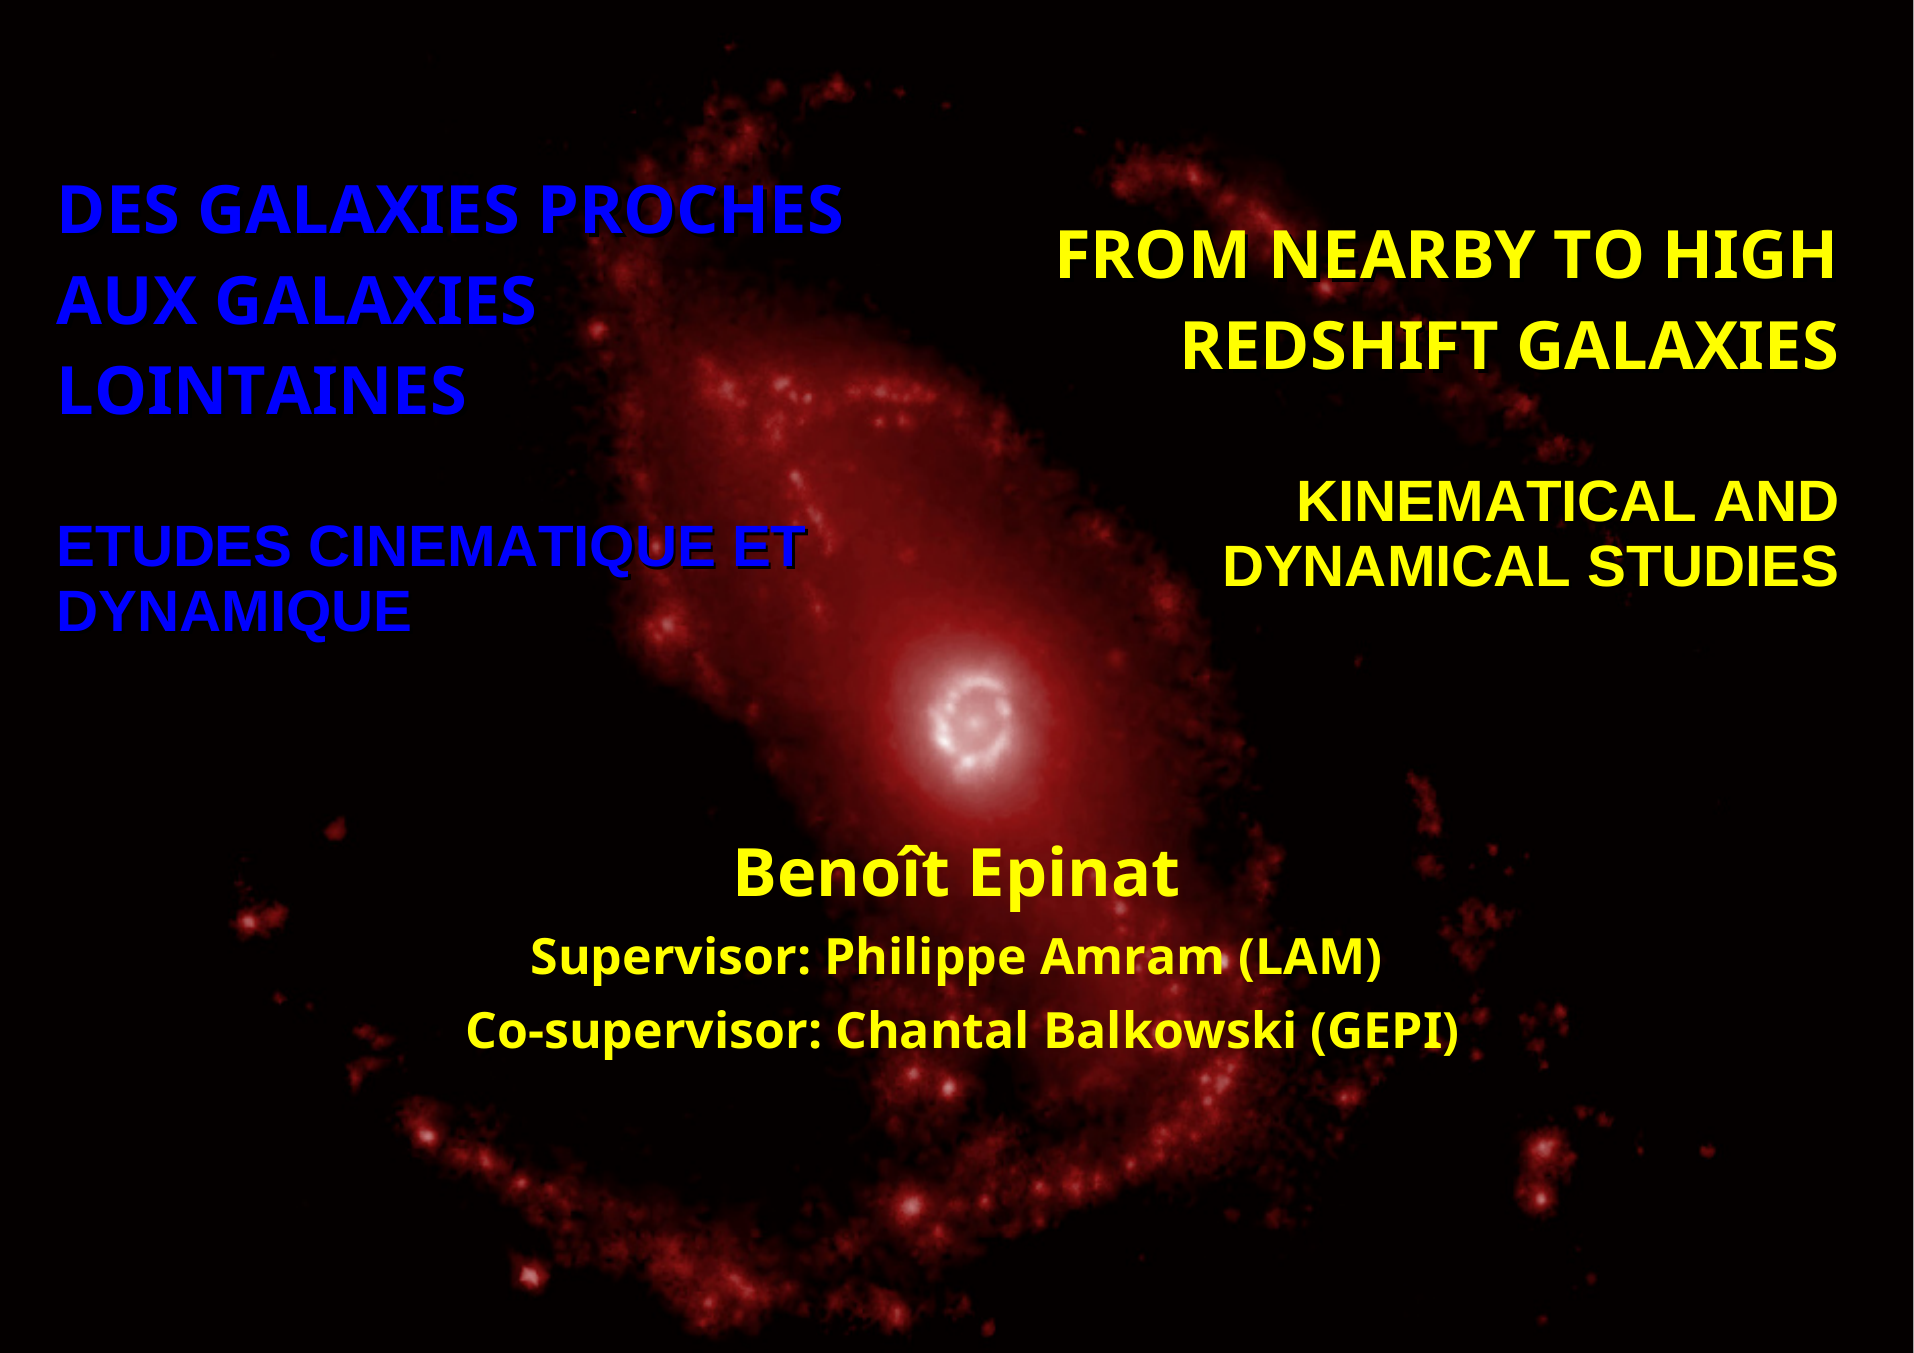

# DES GALAXIES PROCHES AUX GALAXIES LOINTAINES ETUDES CINEMATIQUE ET DYNAMIQUE
FROM NEARBY TO HIGH REDSHIFT GALAXIES
KINEMATICAL AND DYNAMICAL STUDIES
Benoît Epinat
Supervisor: Philippe Amram (LAM)
 Co-supervisor: Chantal Balkowski (GEPI)